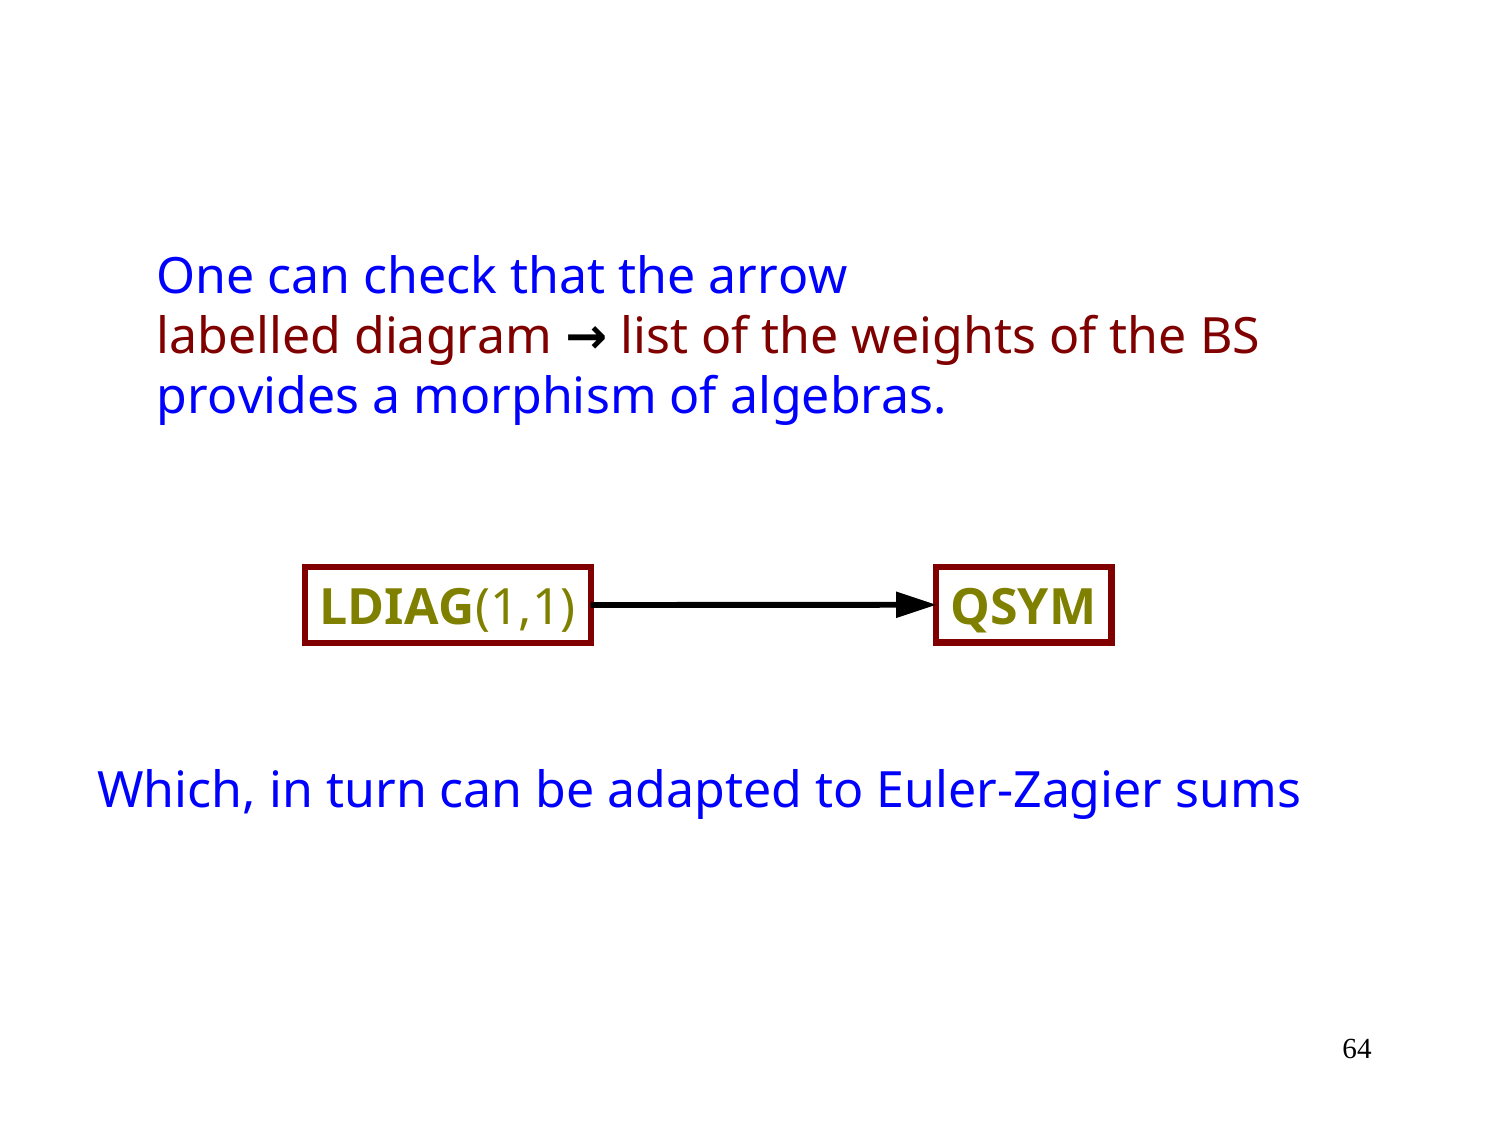

One can check that the arrow
labelled diagram → list of the weights of the BS
provides a morphism of algebras.
QSYM
LDIAG(1,1)‏
Which, in turn can be adapted to Euler-Zagier sums
64